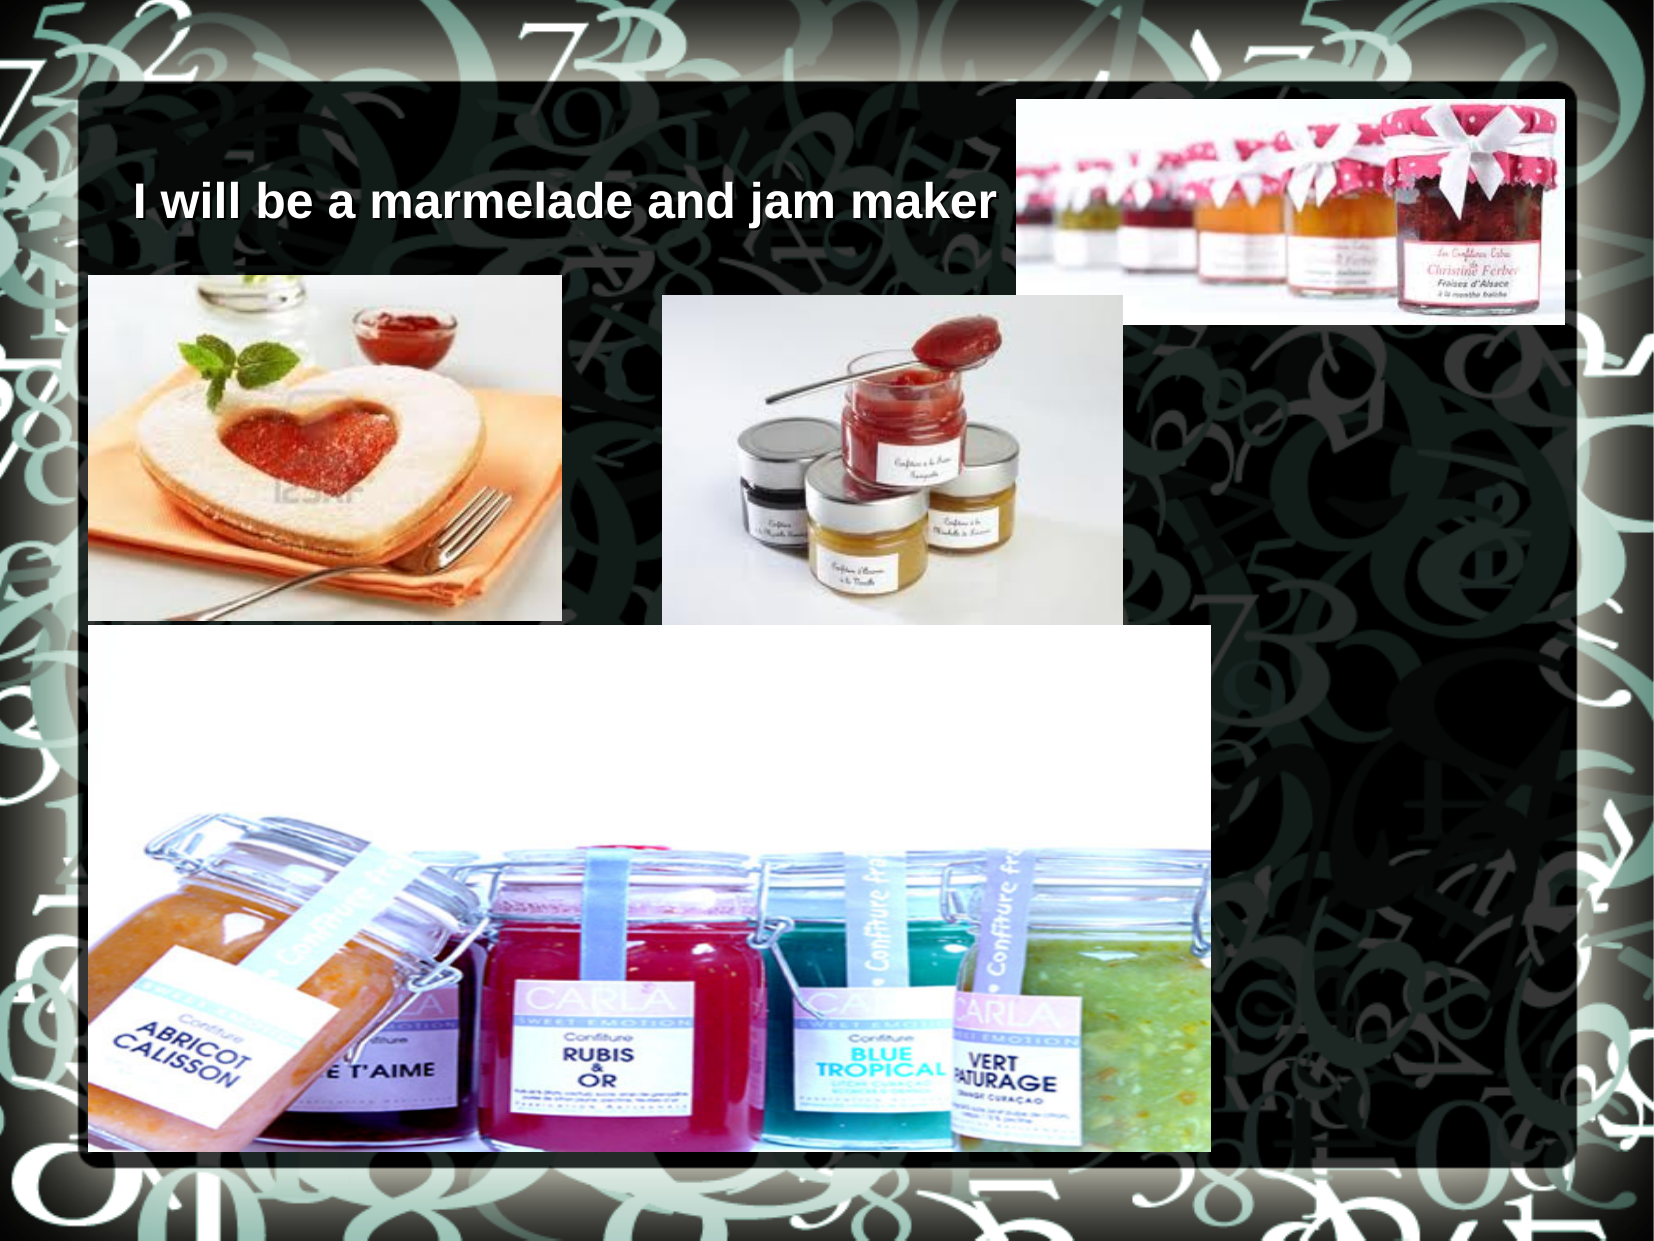

I will be a marmelade and jam maker